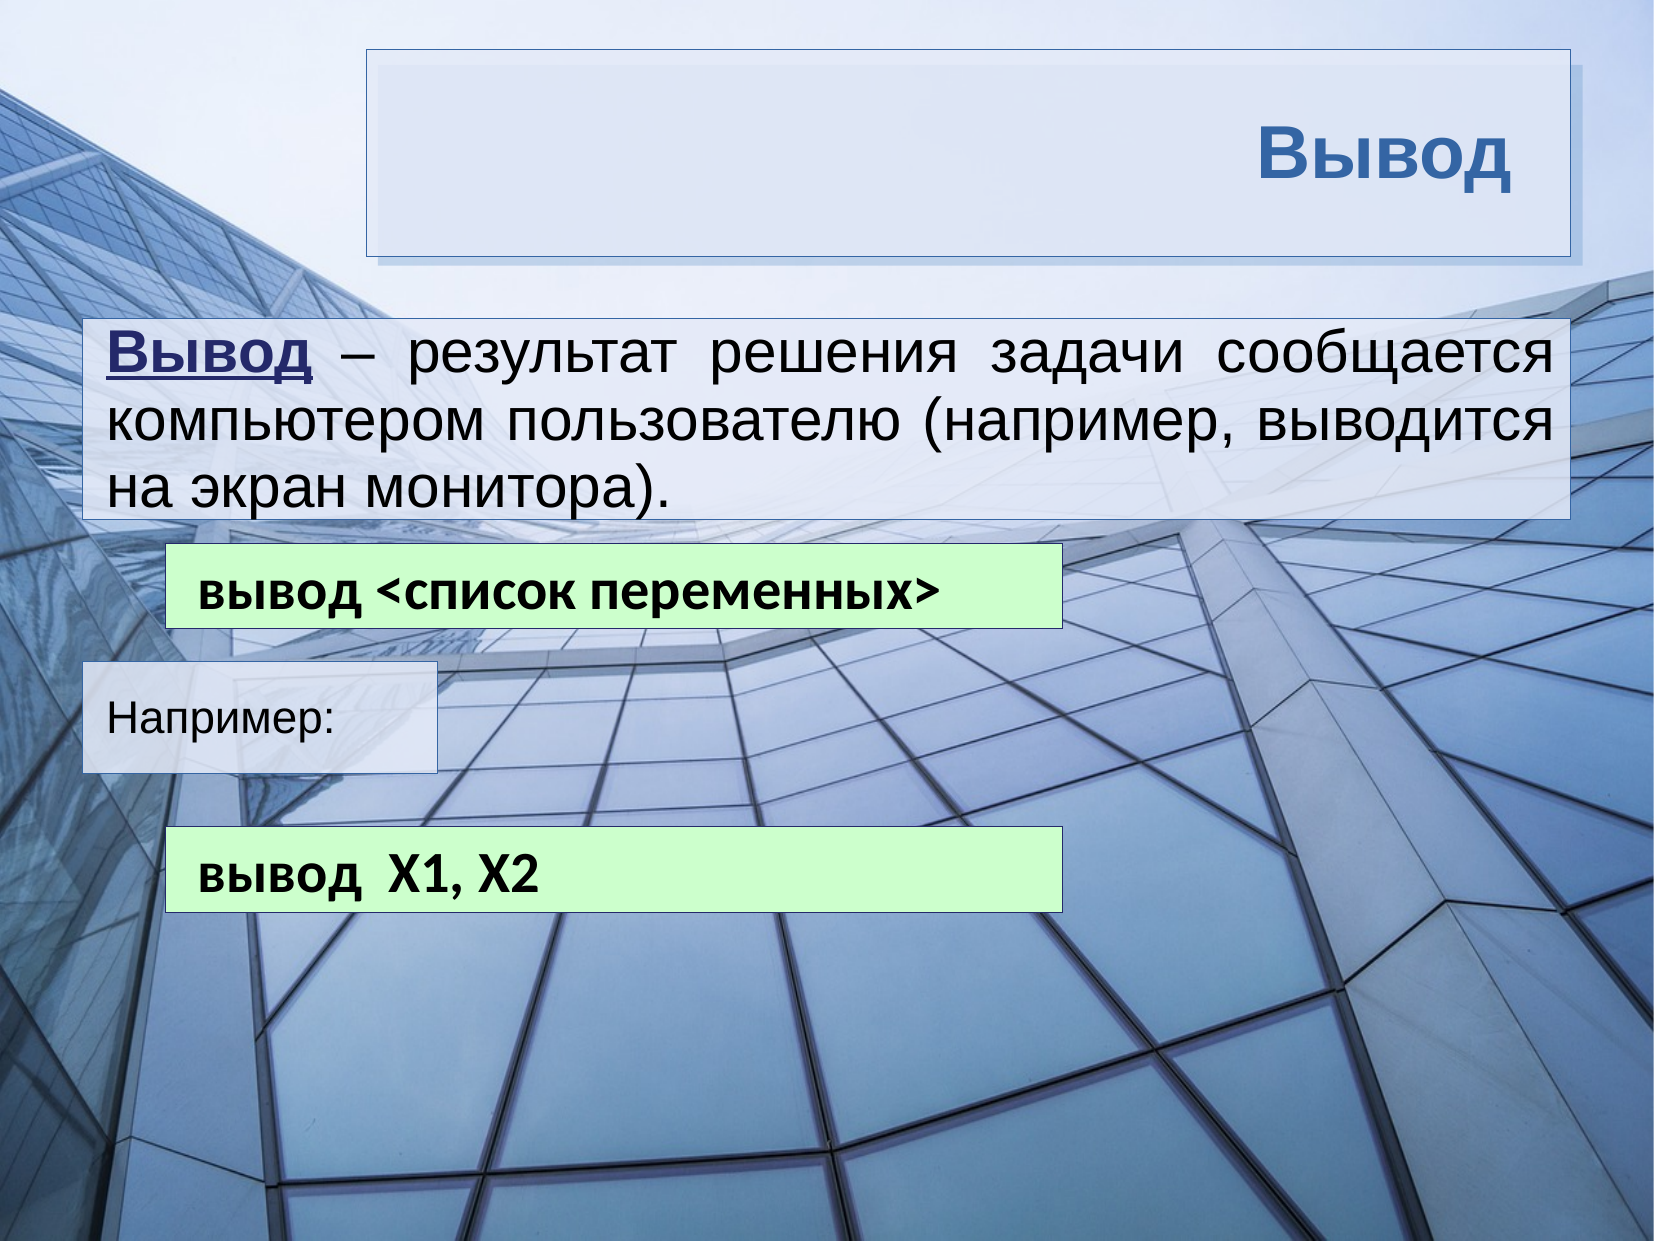

# Вывод
Вывод – результат решения задачи сообщается компьютером пользователю (например, выводится на экран монитора).
вывод <список переменных>
Например:
вывод Х1, Х2